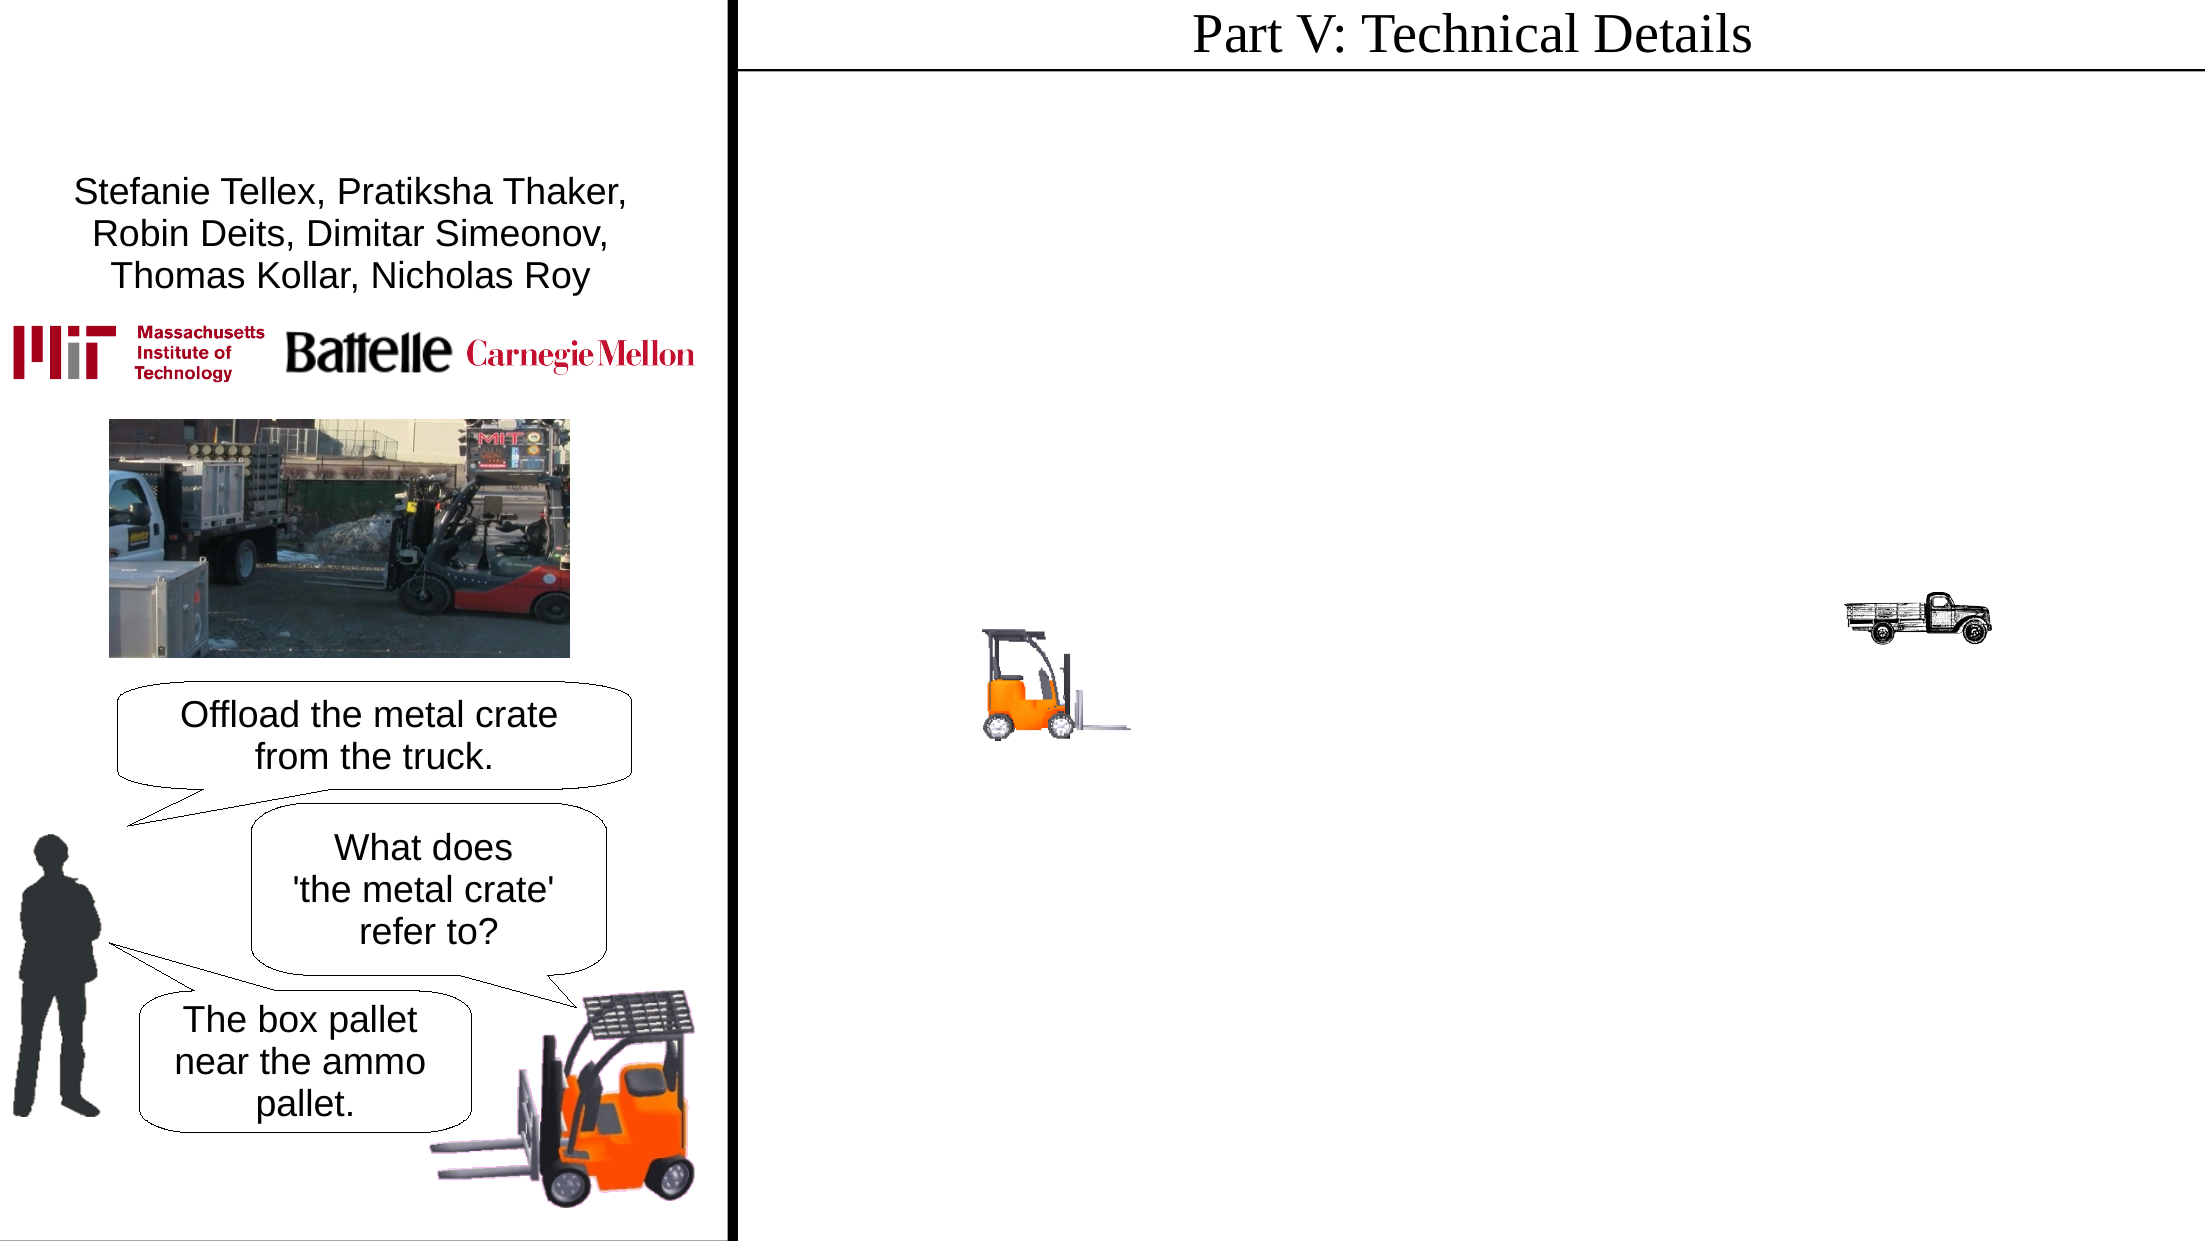

# Part V: Technical Details
Toward Information Theoretic Human-Robot Dialog
“Go to the truck”
Stefanie Tellex, Pratiksha Thaker, Robin Deits, Dimitar Simeonov, Thomas Kollar, Nicholas Roy
Offload the metal crate
from the truck.
What does
'the metal crate'
refer to?
“Go to the pallet on the truck.”
The box pallet
near the ammo
pallet.
What should the robot do?